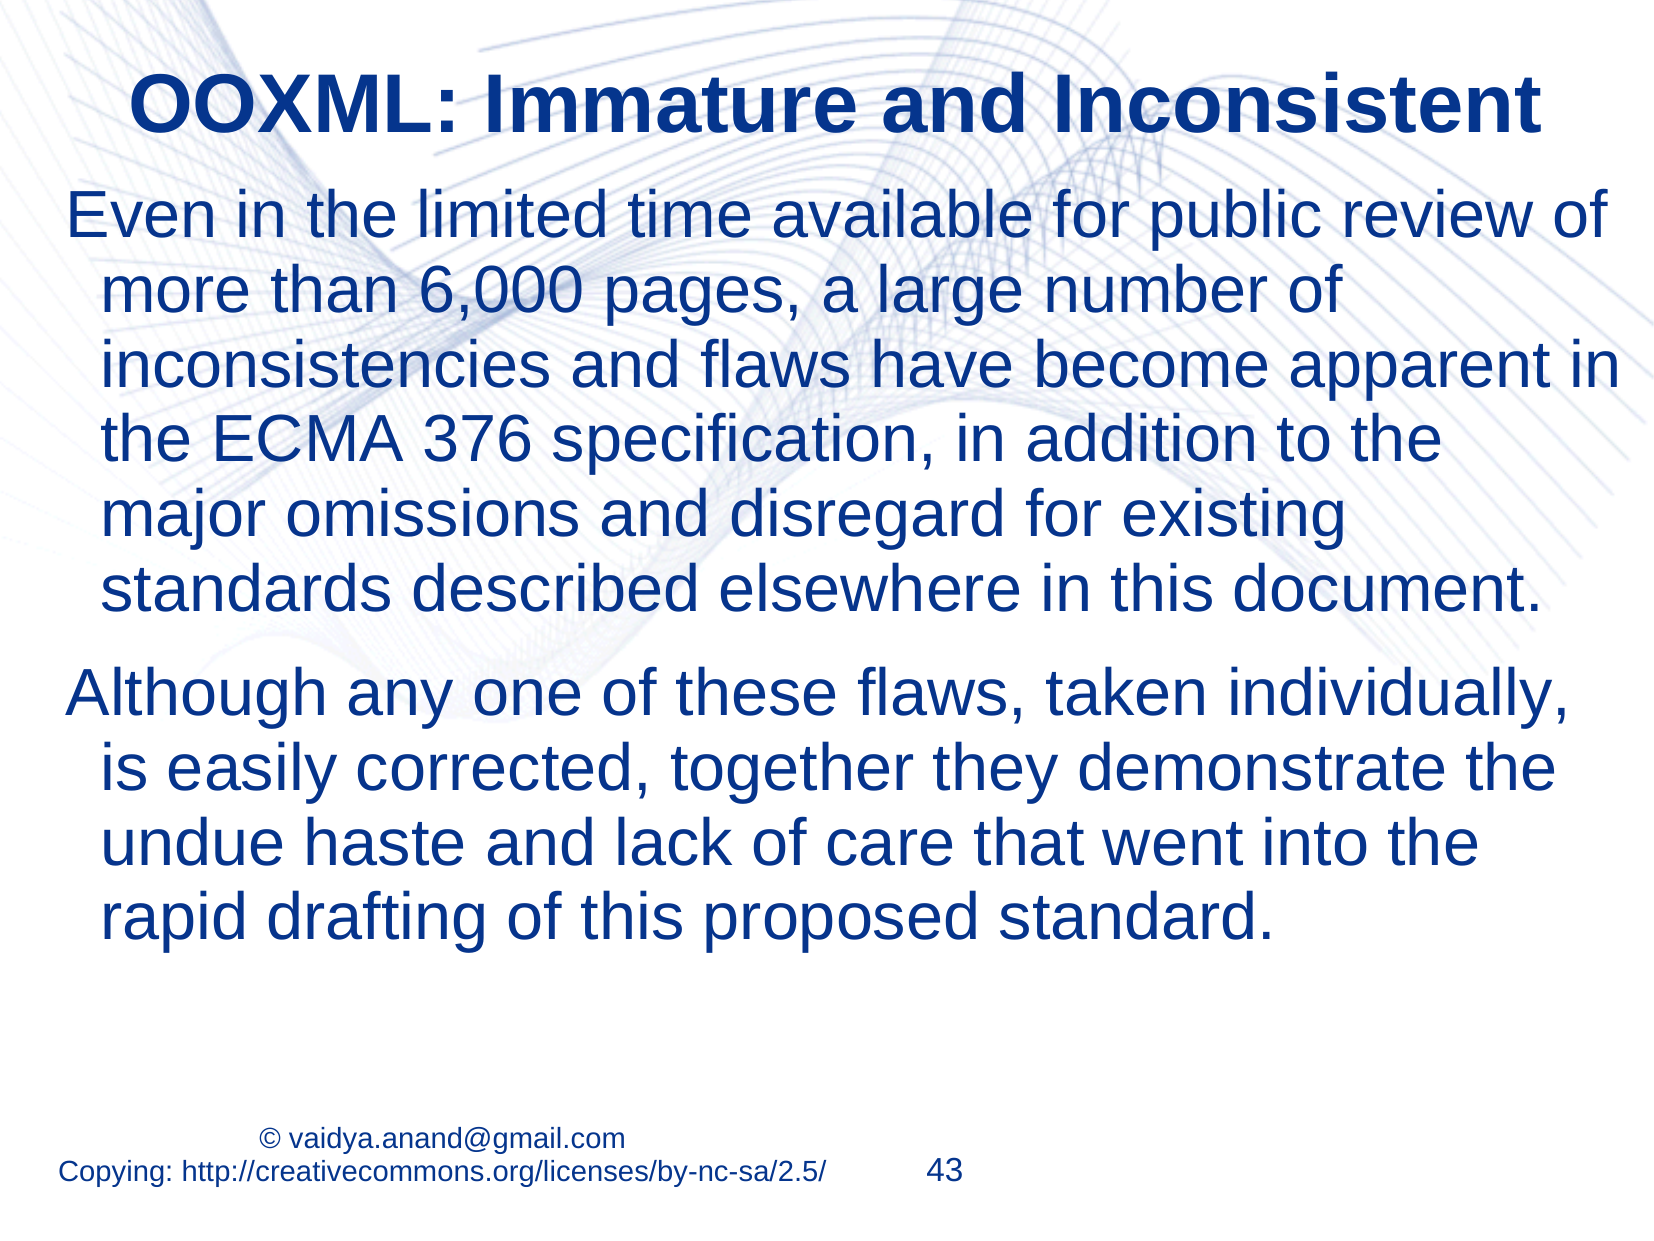

# OOXML: Immature and Inconsistent
 Even in the limited time available for public review of more than 6,000 pages, a large number of inconsistencies and flaws have become apparent in the ECMA 376 specification, in addition to the major omissions and disregard for existing standards described elsewhere in this document.
 Although any one of these flaws, taken individually, is easily corrected, together they demonstrate the undue haste and lack of care that went into the rapid drafting of this proposed standard.
http://www.broffice.org
43